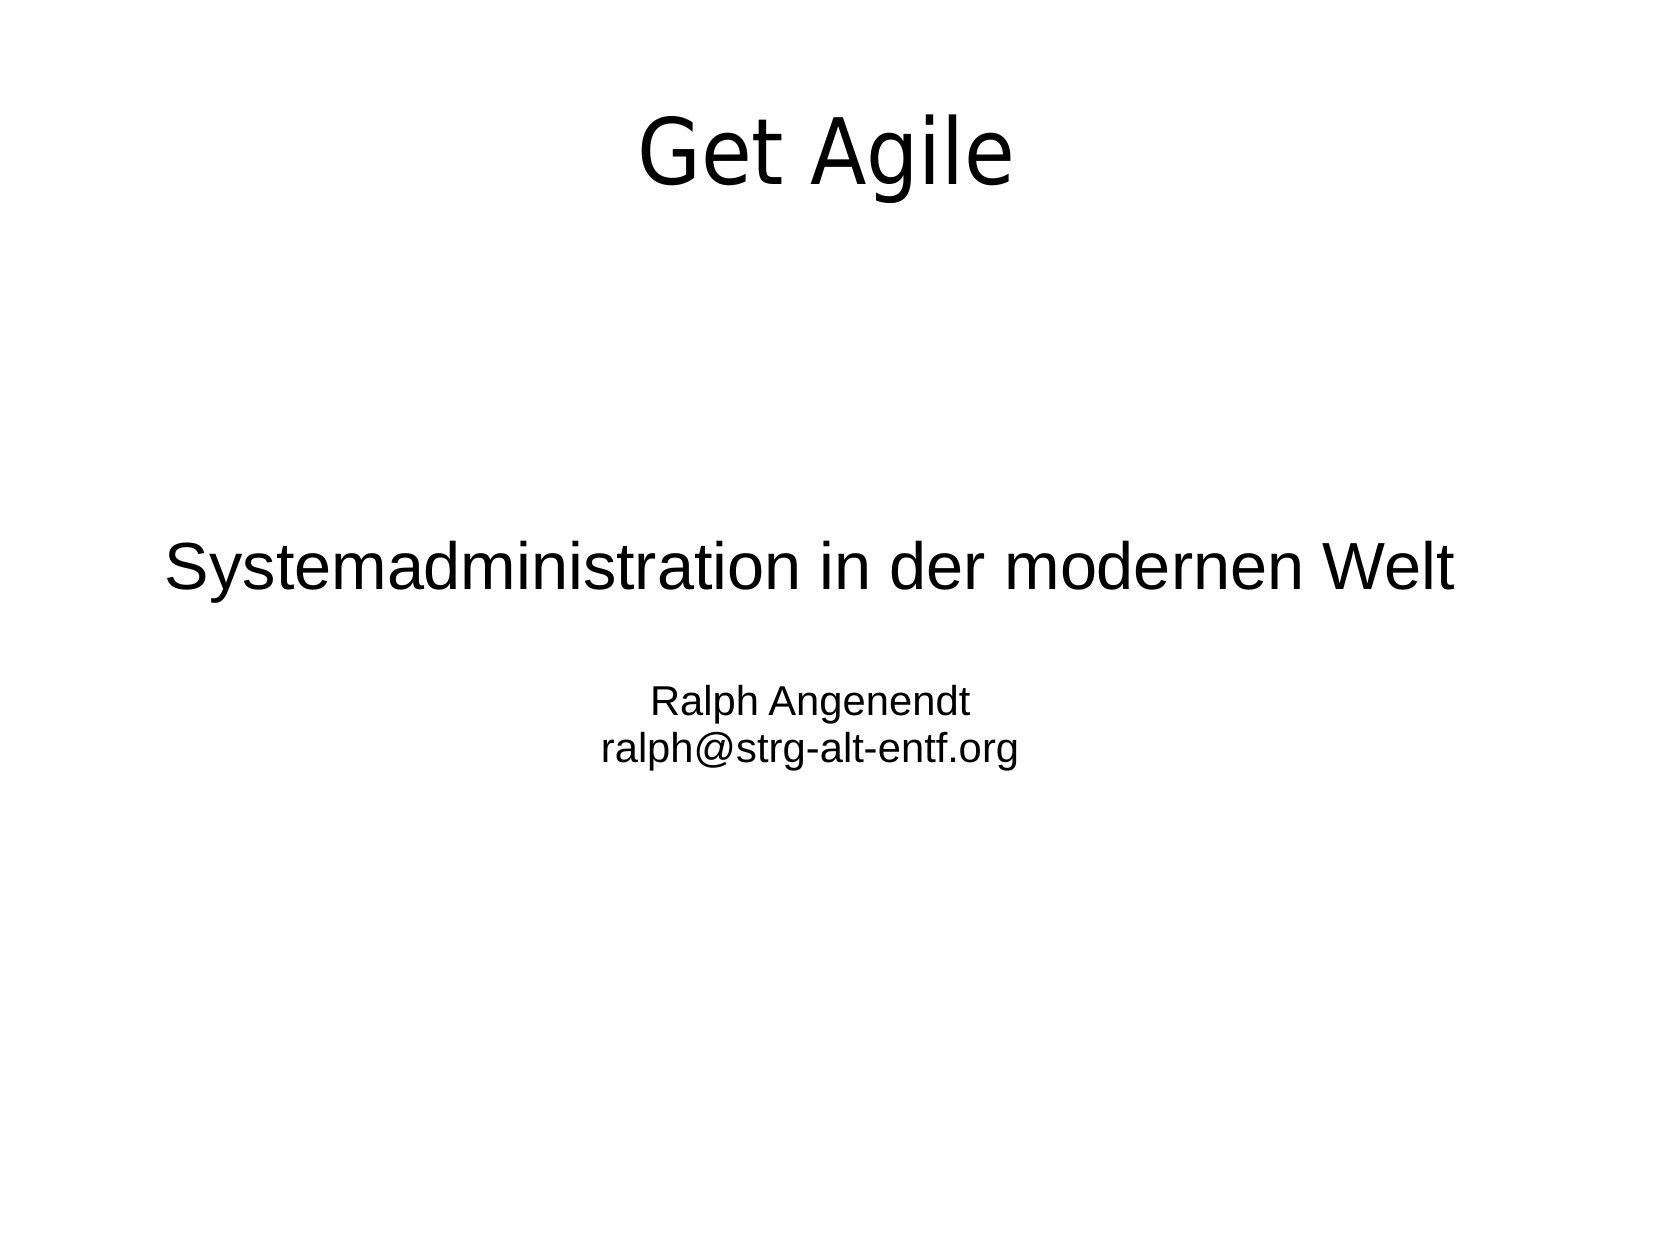

# Get Agile
Systemadministration in der modernen Welt
Ralph Angenendt
ralph@strg-alt-entf.org